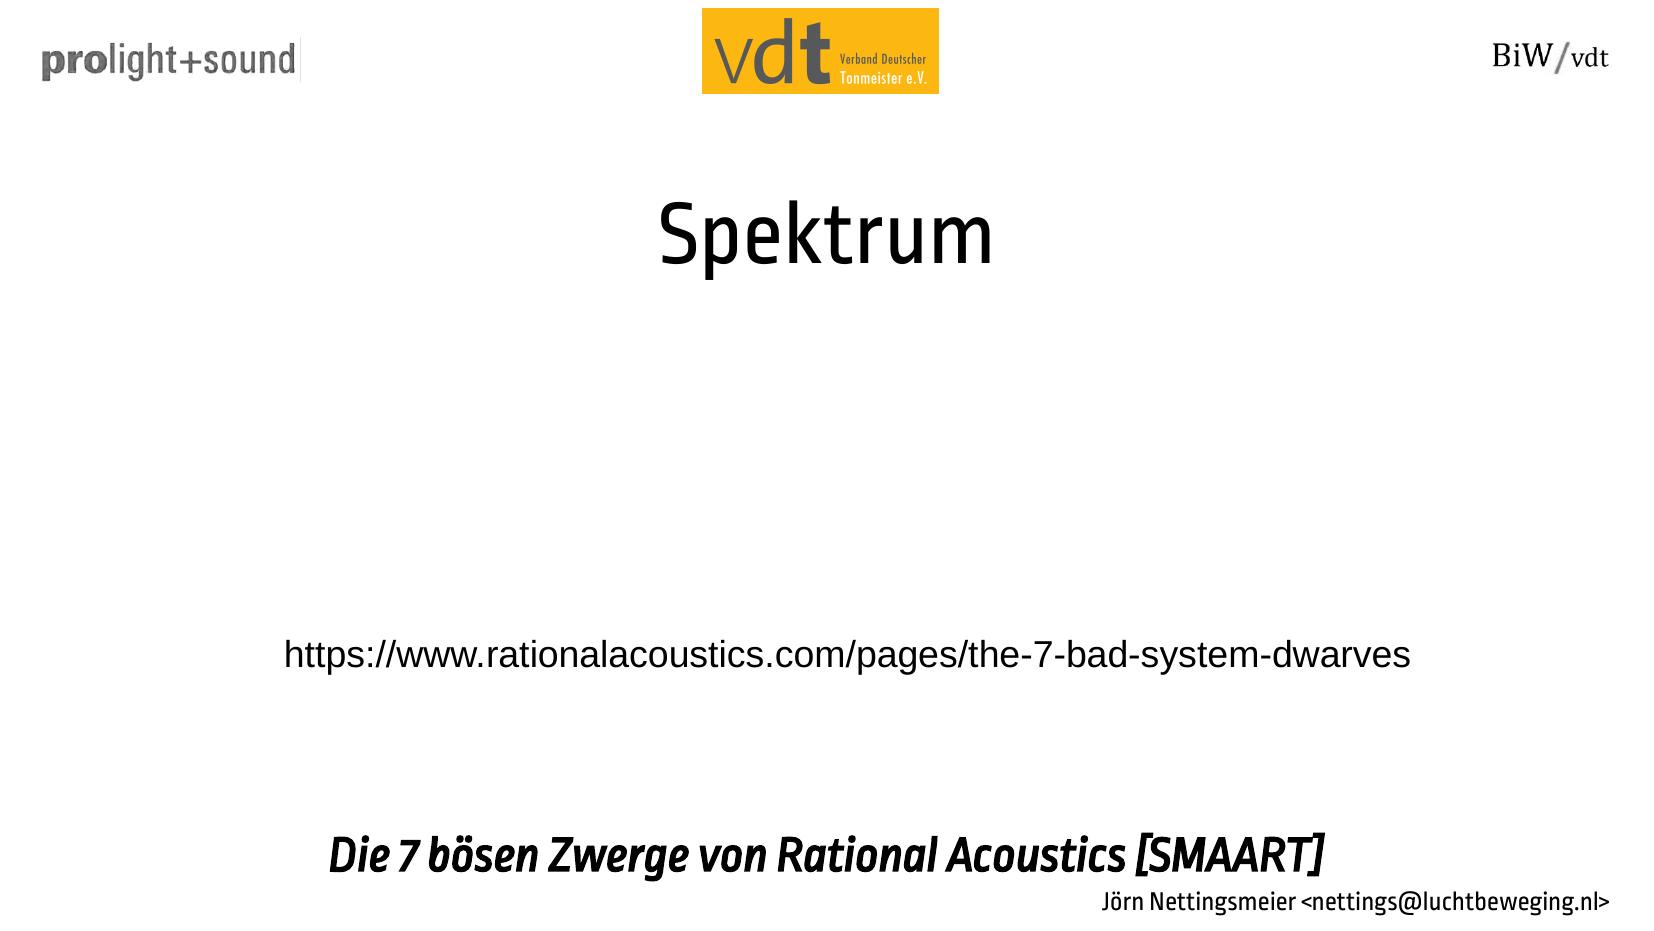

# Spektrum
https://www.rationalacoustics.com/pages/the-7-bad-system-dwarves
Die 7 bösen Zwerge von Rational Acoustics [SMAART]